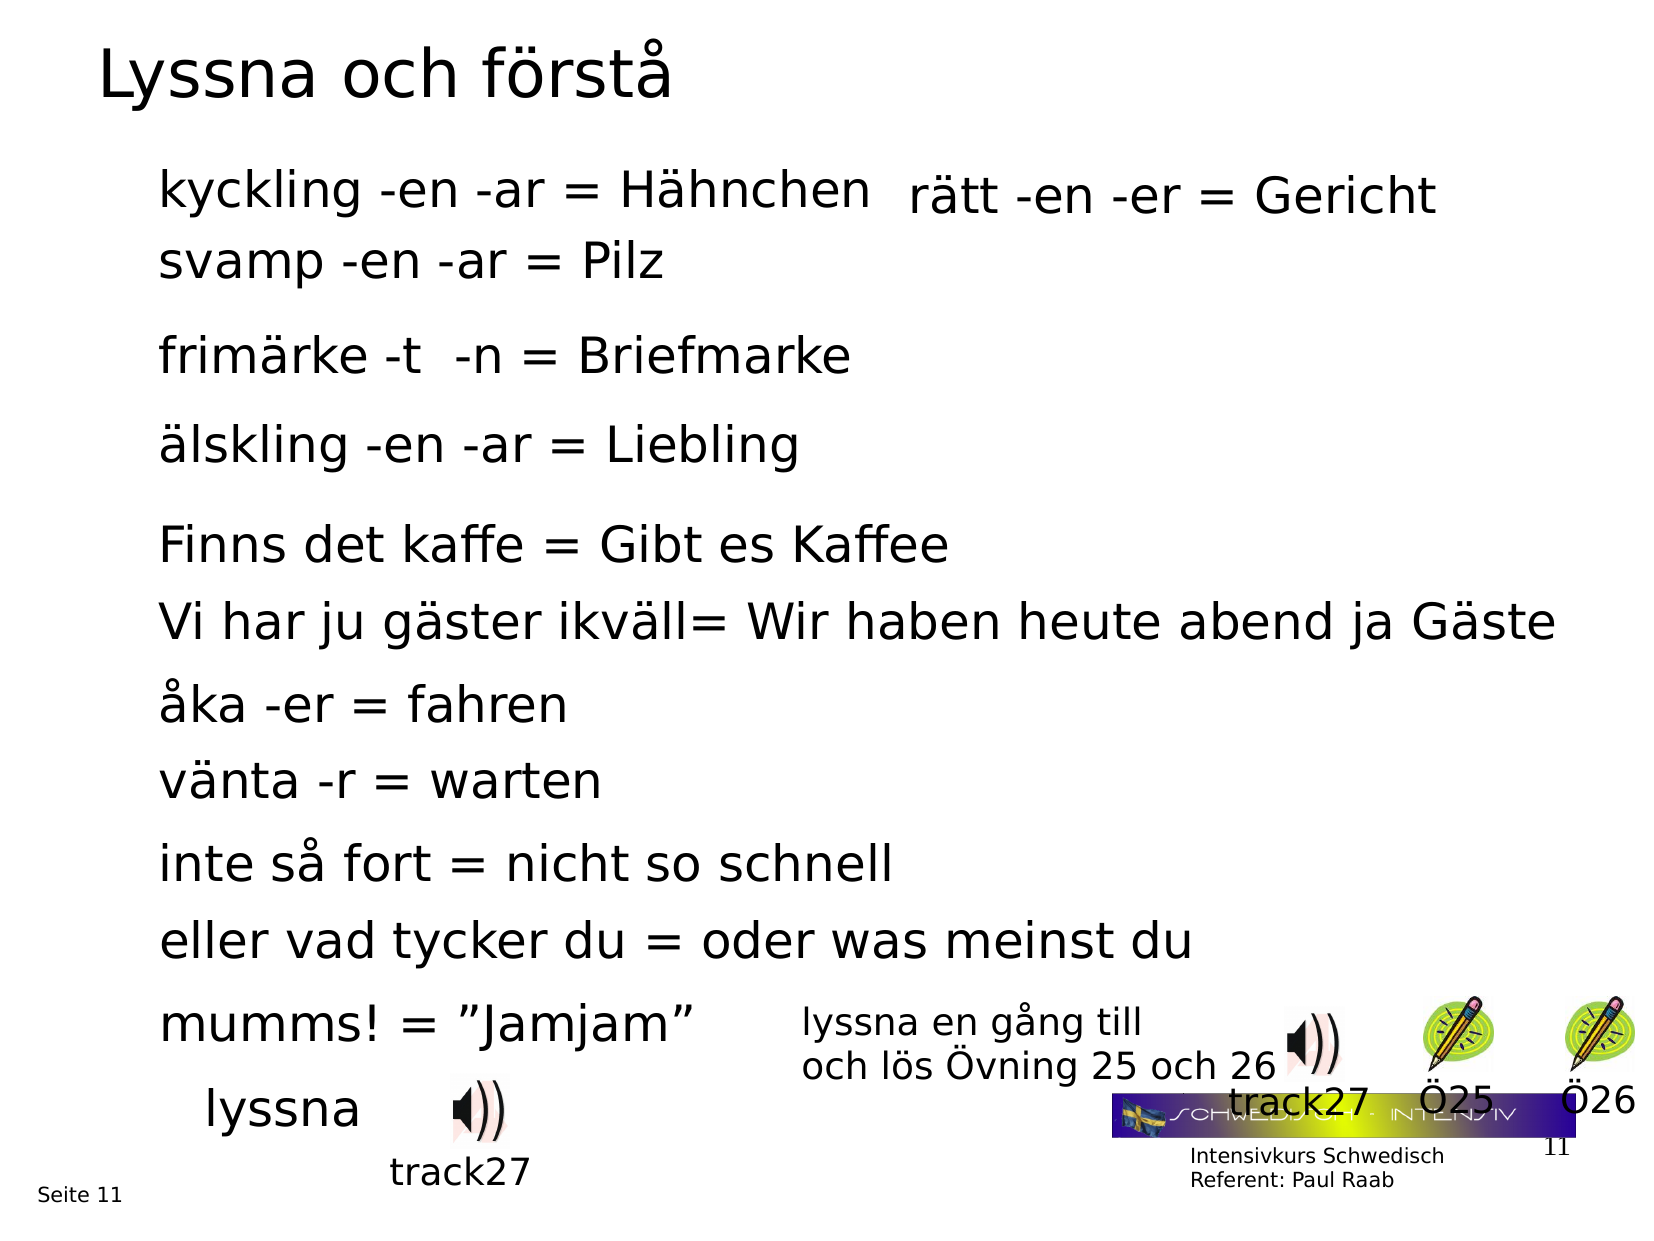

Lyssna och förstå
kyckling -en -ar = Hähnchen
rätt -en -er = Gericht
svamp -en -ar = Pilz
frimärke -t -n = Briefmarke
älskling -en -ar = Liebling
Finns det kaffe = Gibt es Kaffee
Vi har ju gäster ikväll= Wir haben heute abend ja Gäste
åka -er = fahren
vänta -r = warten
inte så fort = nicht so schnell
eller vad tycker du = oder was meinst du
mumms! = ”Jamjam”
lyssna en gång till
och lös Övning 25 och 26
Ö25
Ö26
lyssna
track27
track27